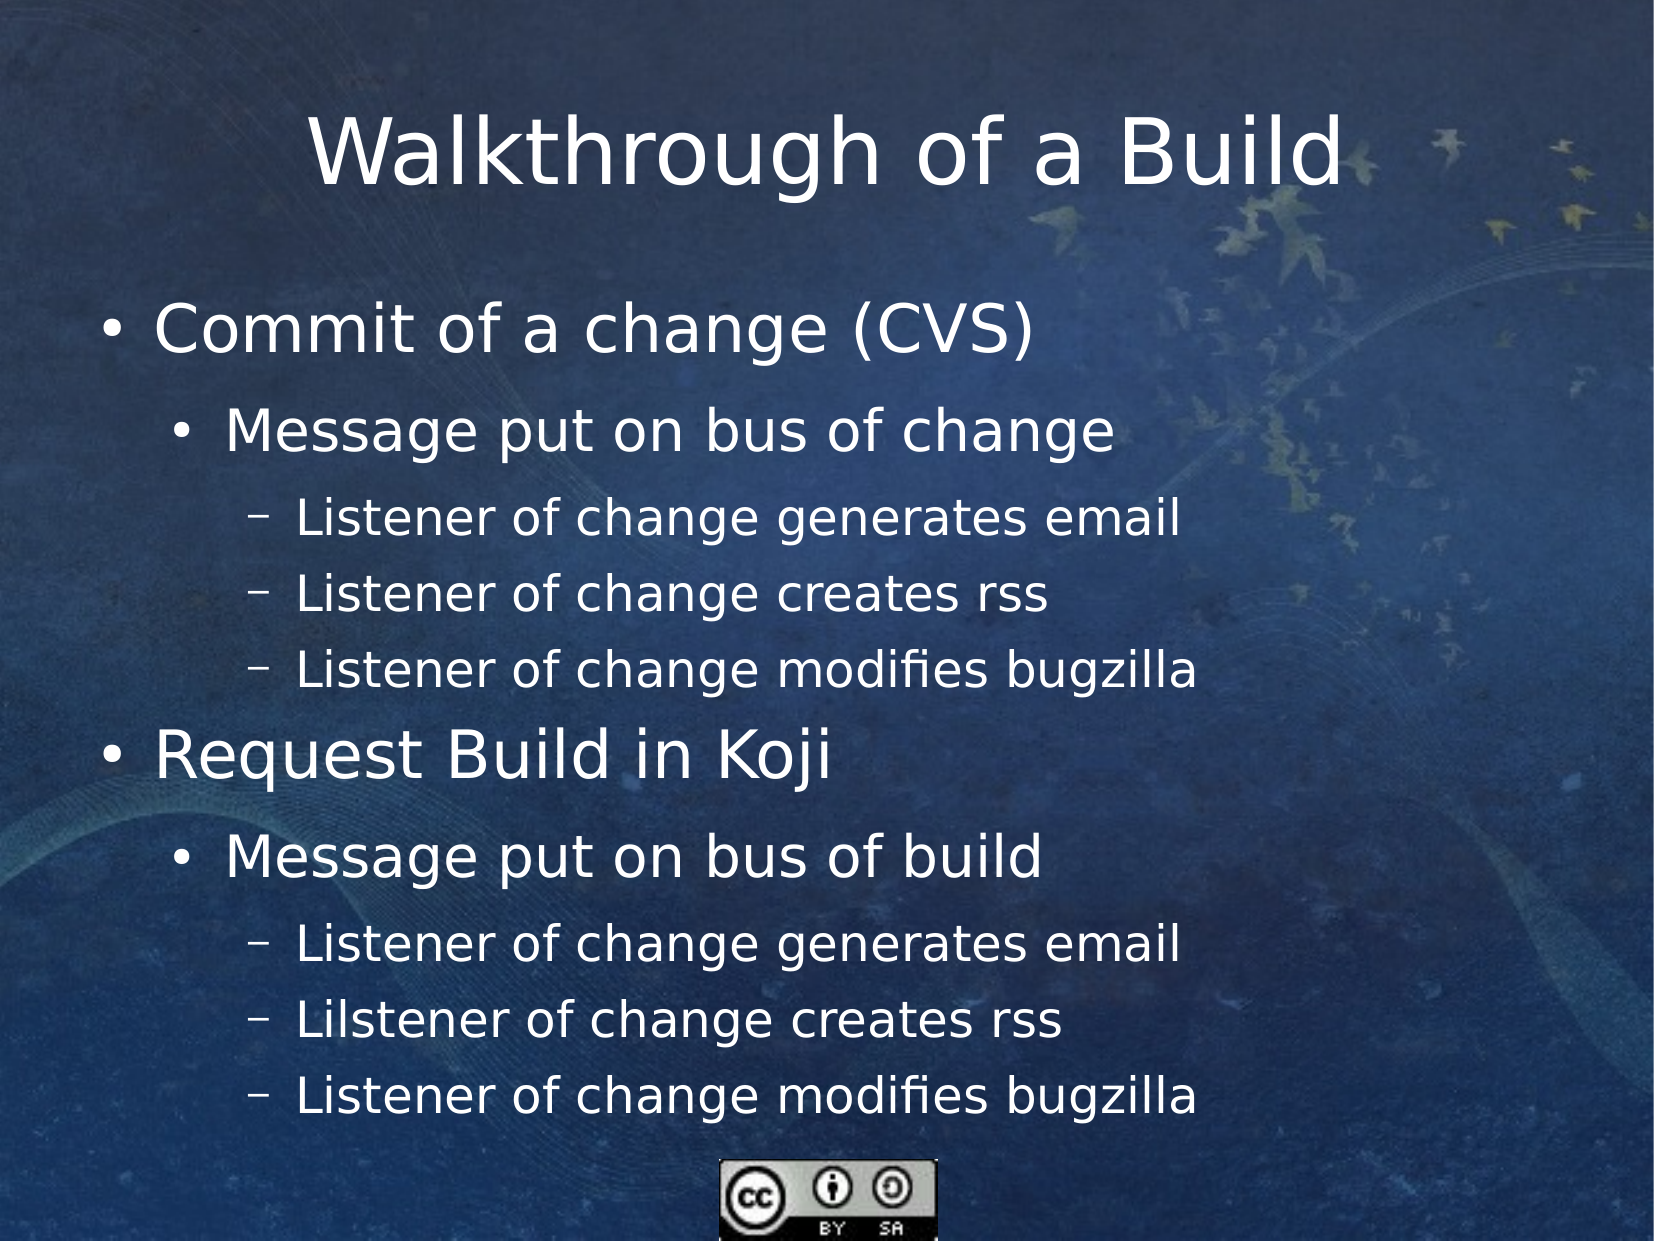

# Walkthrough of a Build
Commit of a change (CVS)
Message put on bus of change
Listener of change generates email
Listener of change creates rss
Listener of change modifies bugzilla
Request Build in Koji
Message put on bus of build
Listener of change generates email
Lilstener of change creates rss
Listener of change modifies bugzilla